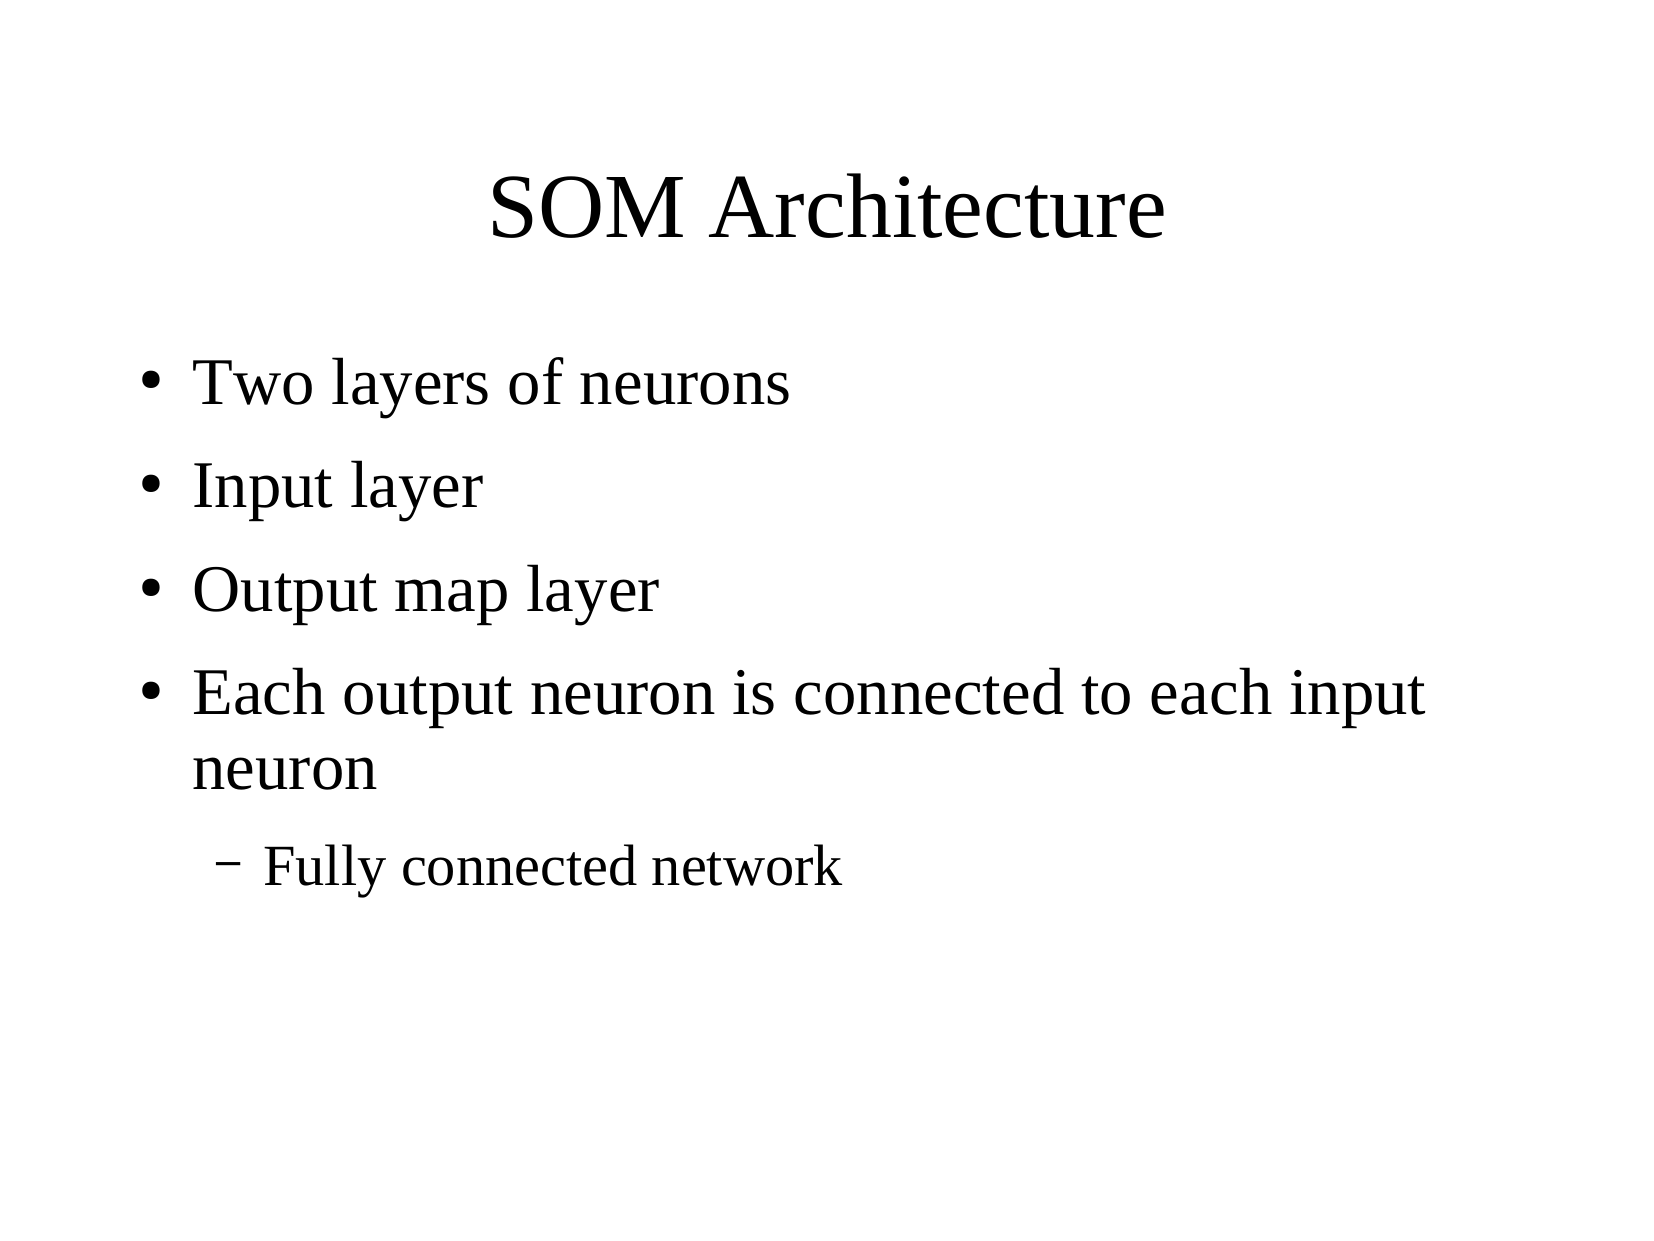

# SOM Architecture
Two layers of neurons
Input layer
Output map layer
Each output neuron is connected to each input neuron
Fully connected network